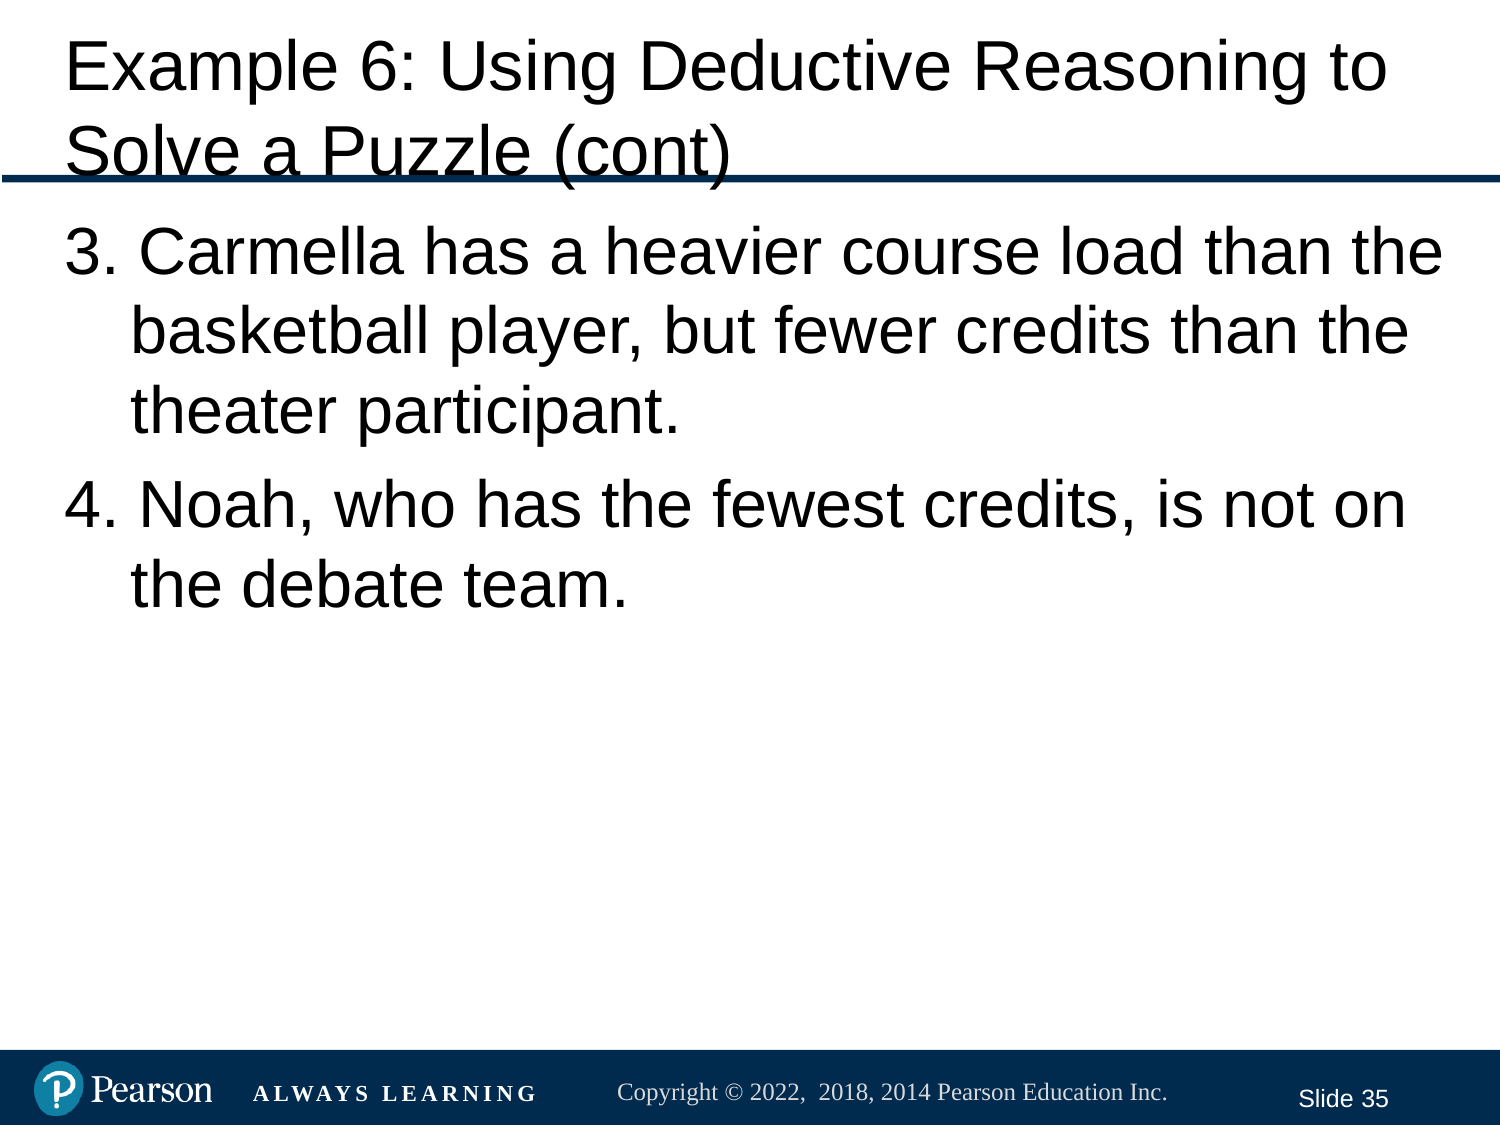

# Example 6: Using Deductive Reasoning to Solve a Puzzle (cont)
3. Carmella has a heavier course load than the basketball player, but fewer credits than the theater participant.
4. Noah, who has the fewest credits, is not on the debate team.